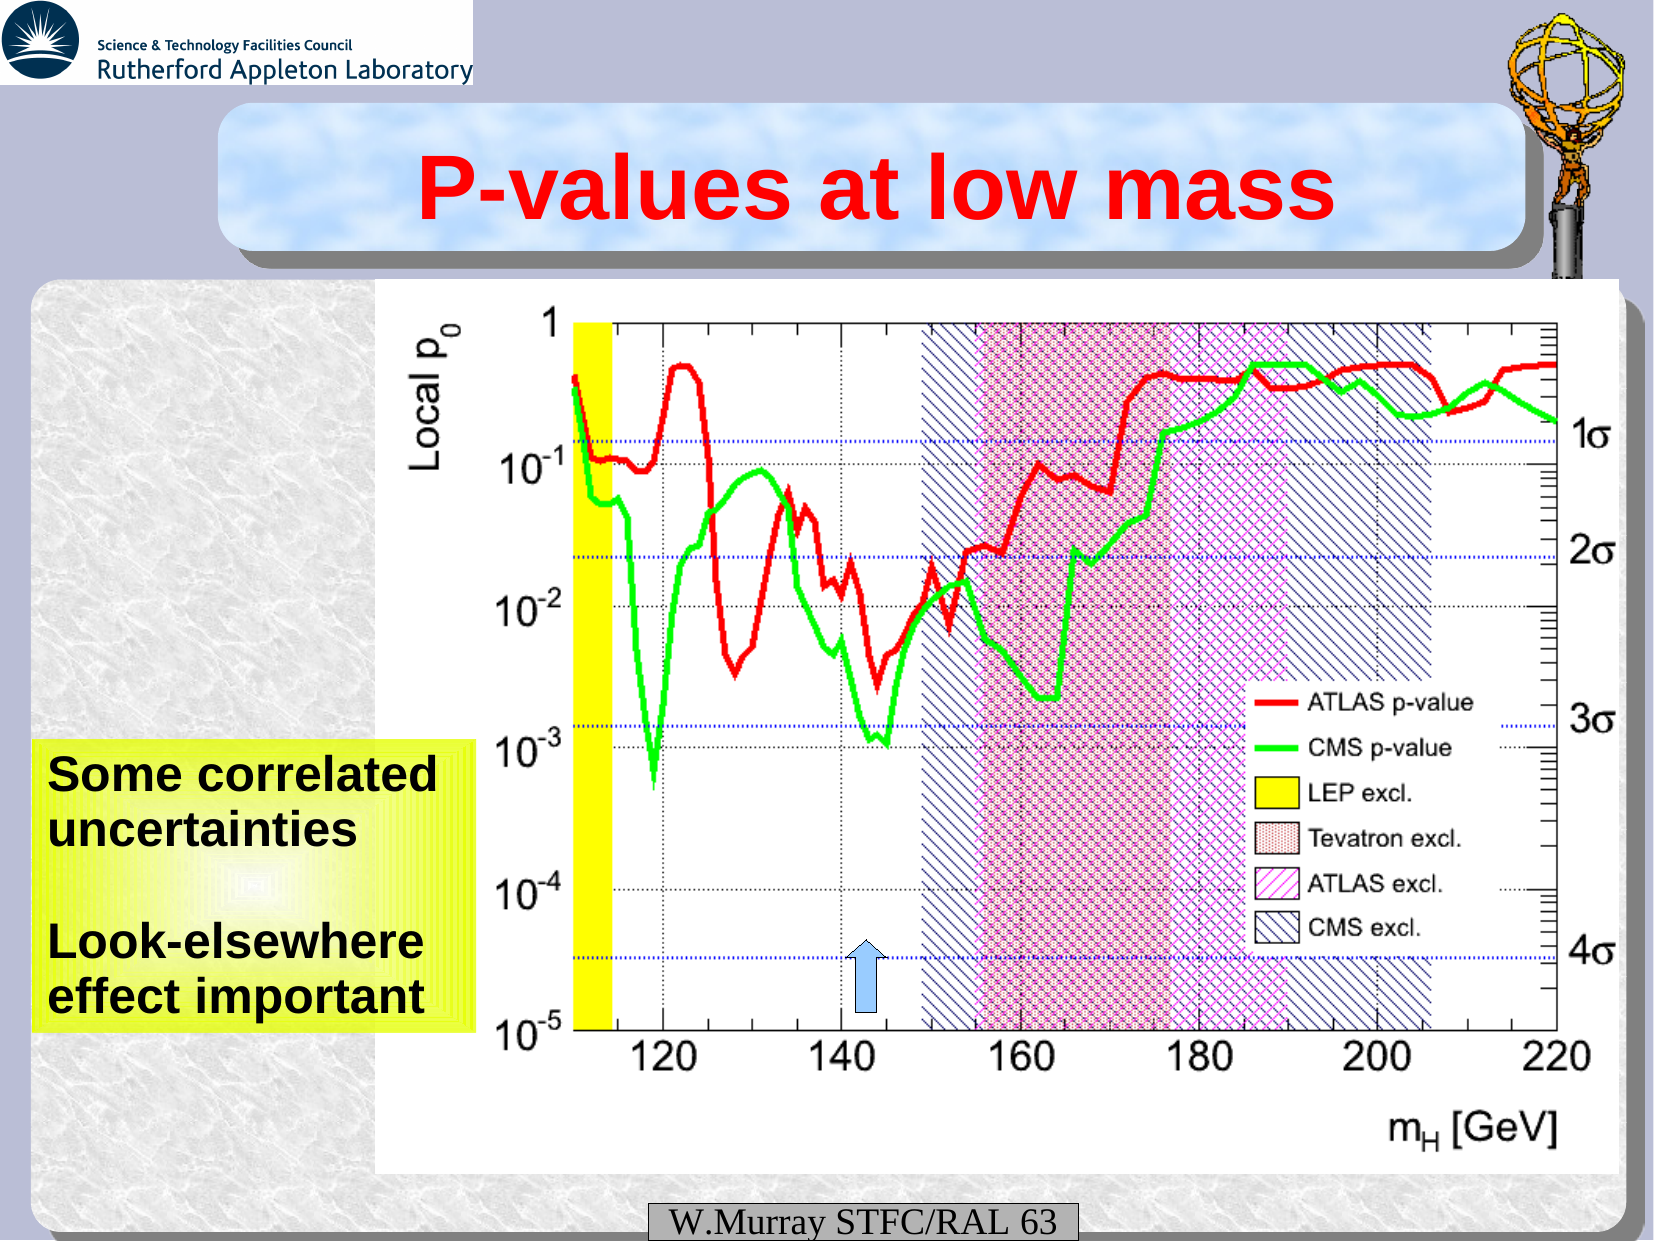

# P-values at low mass
Some correlated uncertainties
Look-elsewhere effect important